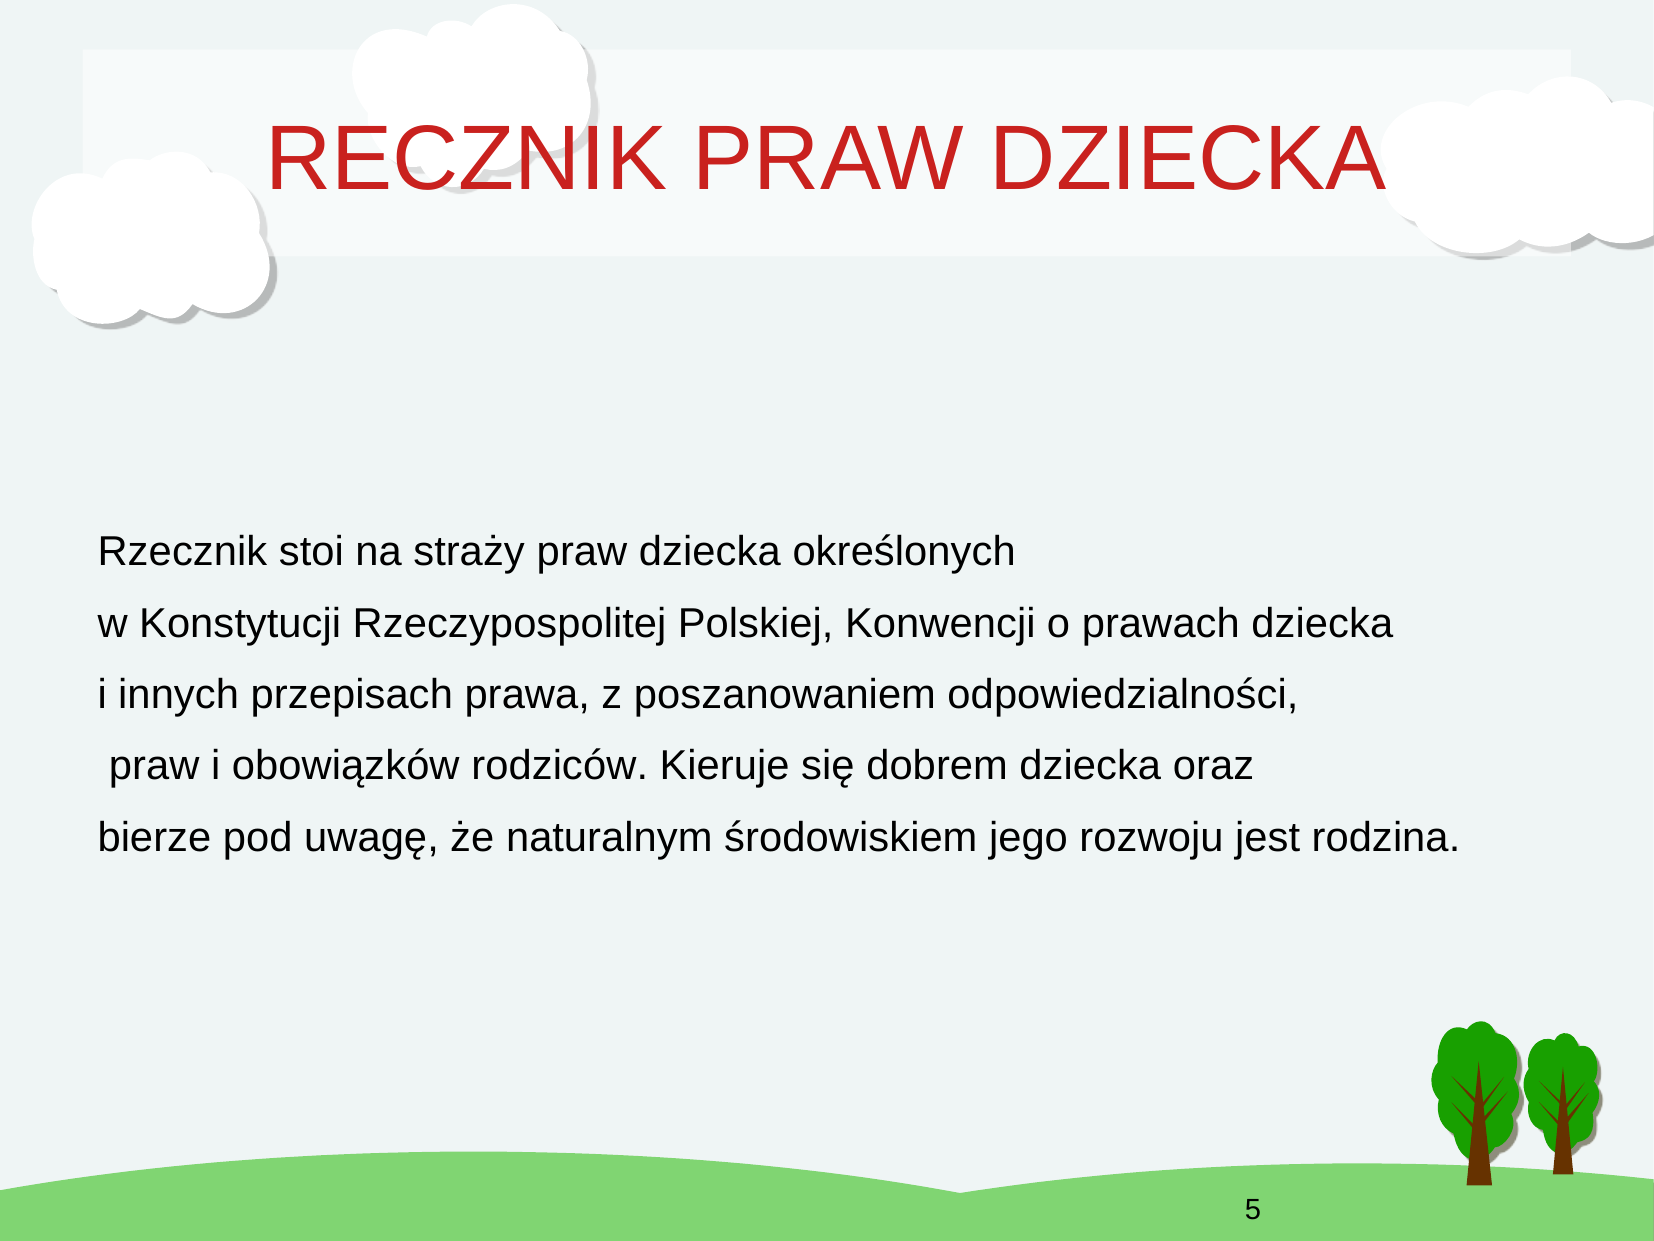

# RECZNIK PRAW DZIECKA
Rzecznik stoi na straży praw dziecka określonych
w Konstytucji Rzeczypospolitej Polskiej, Konwencji o prawach dziecka
i innych przepisach prawa, z poszanowaniem odpowiedzialności,
 praw i obowiązków rodziców. Kieruje się dobrem dziecka oraz
bierze pod uwagę, że naturalnym środowiskiem jego rozwoju jest rodzina.